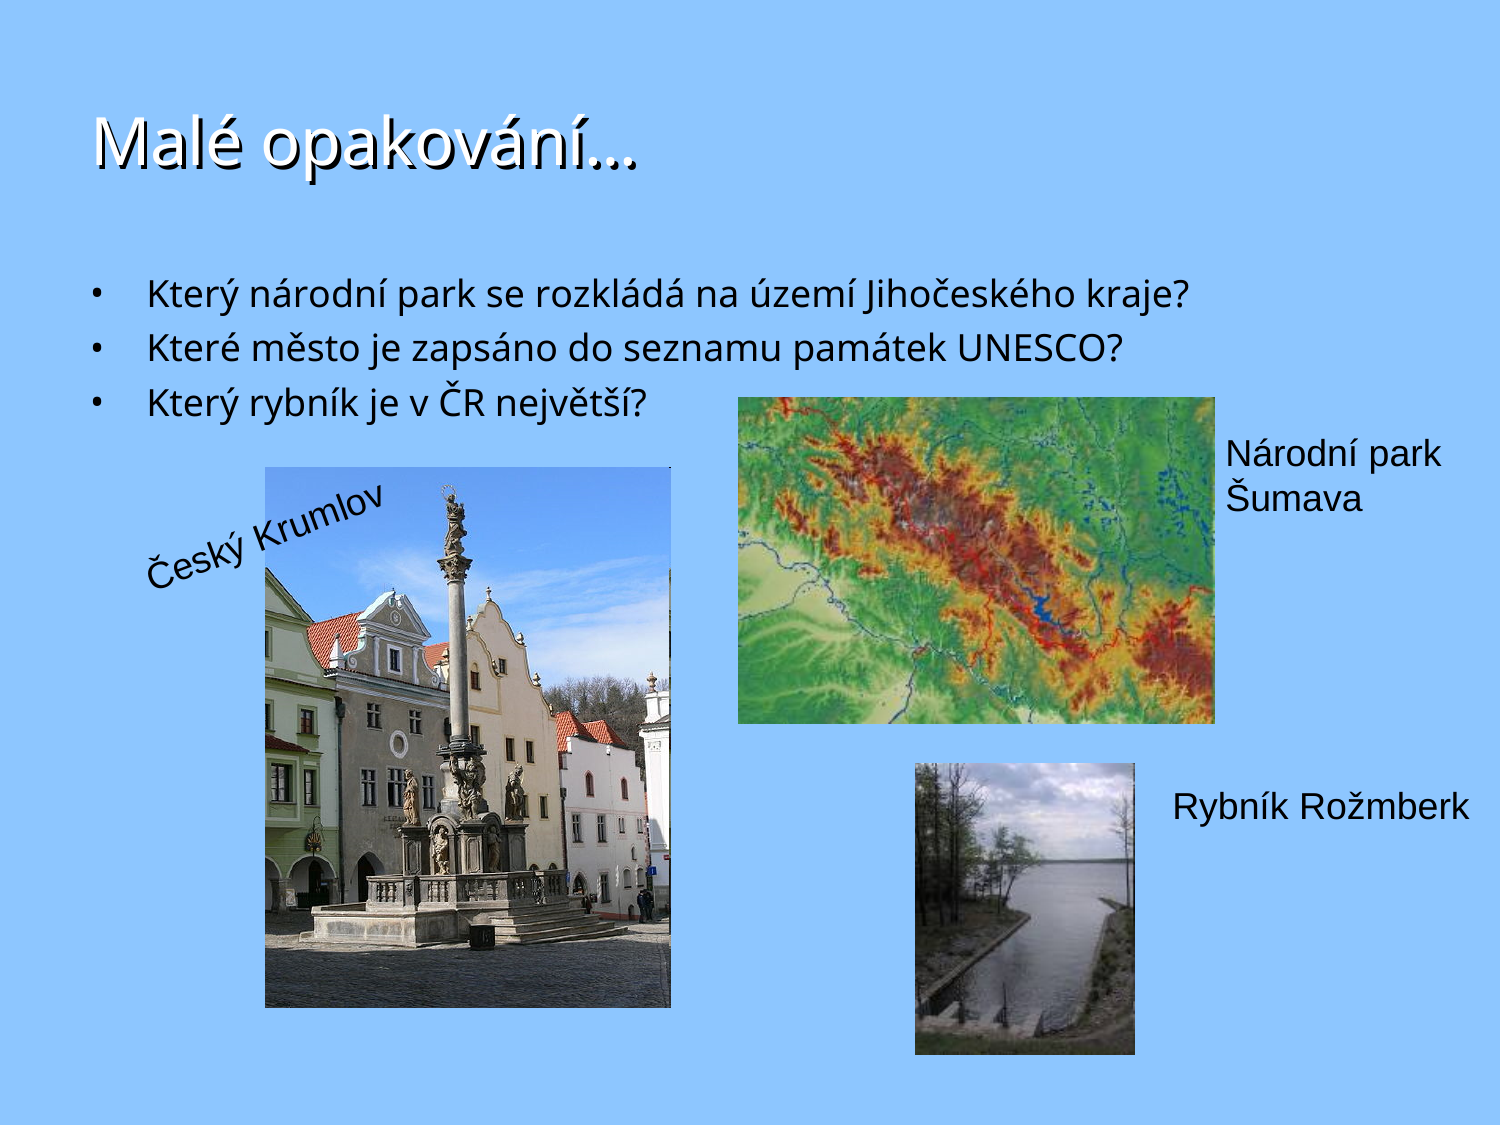

# Malé opakování…
Který národní park se rozkládá na území Jihočeského kraje?
Které město je zapsáno do seznamu památek UNESCO?
Který rybník je v ČR největší?
Národní park Šumava
Český Krumlov
Rybník Rožmberk